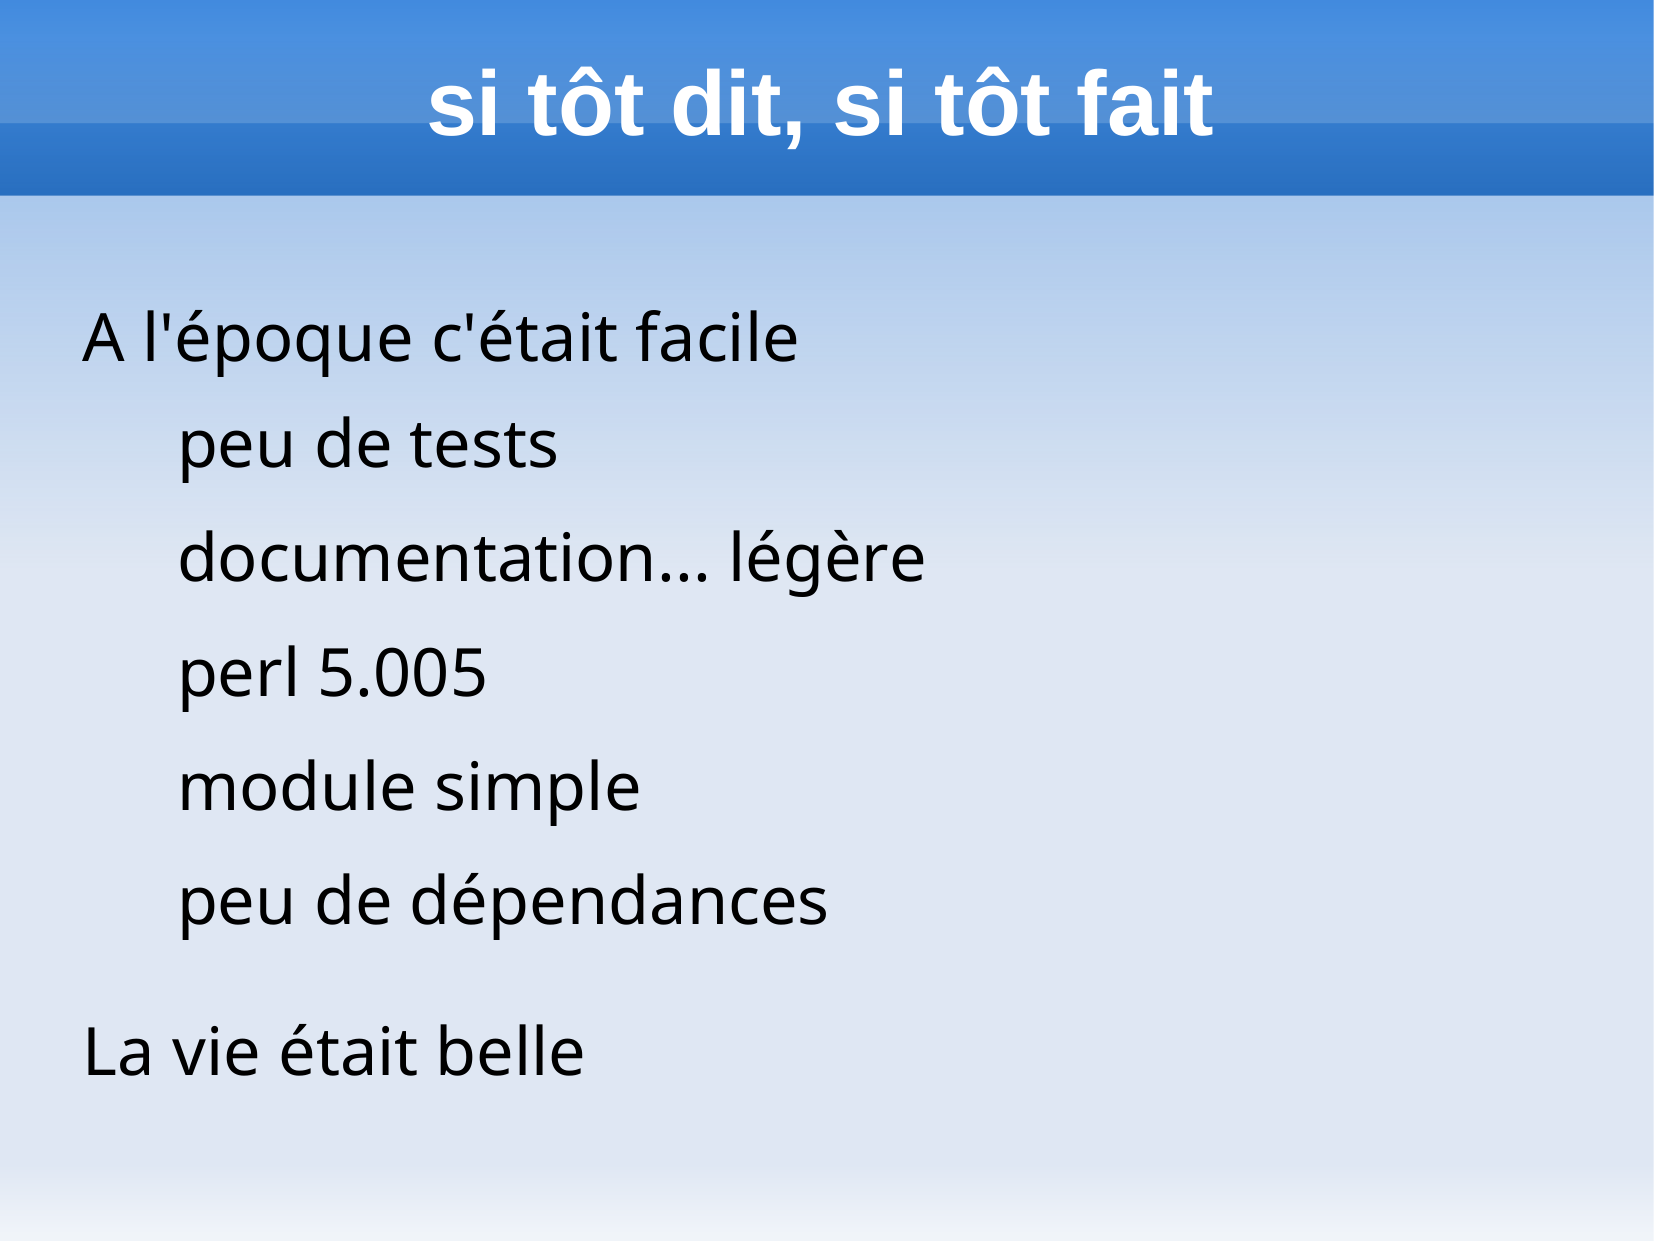

# si tôt dit, si tôt fait
A l'époque c'était facile
peu de tests
documentation... légère
perl 5.005
module simple
peu de dépendances
La vie était belle